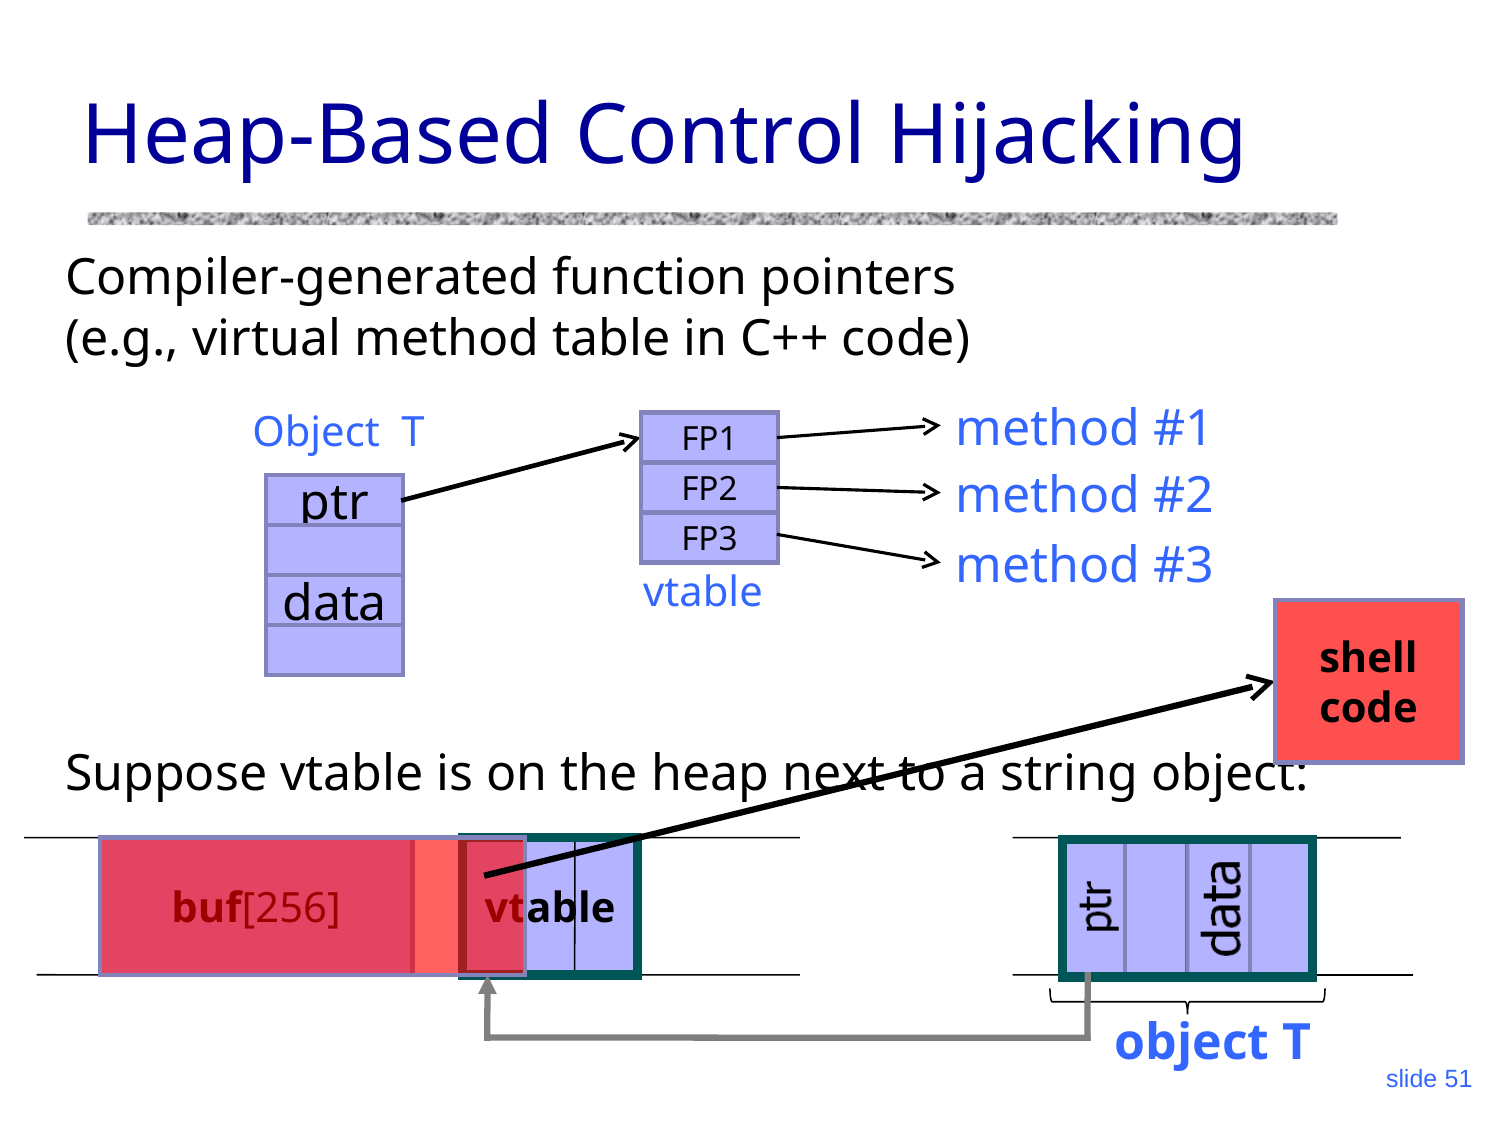

# Heap-Based Control Hijacking
Compiler-generated function pointers
(e.g., virtual method table in C++ code)
Suppose vtable is on the heap next to a string object:
method #1
Object T
FP1
method #2
FP2
ptr
FP3
method #3
vtable
data
shell
code
buf[256]
vtable
object T
slide